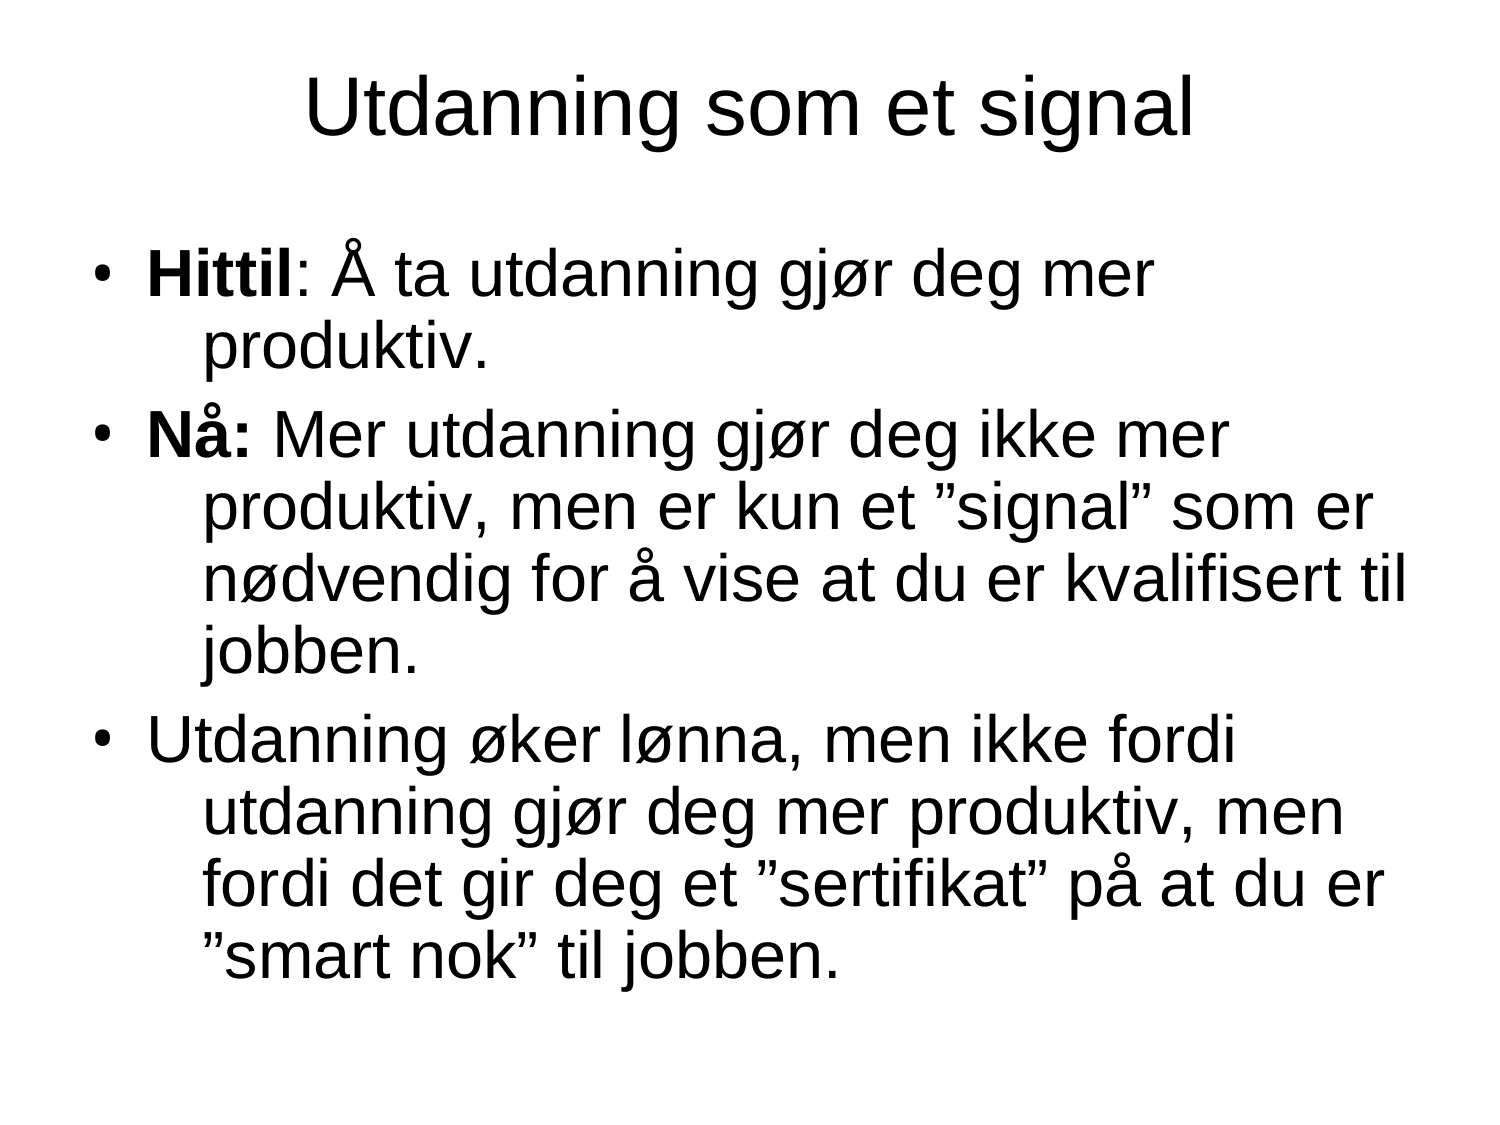

# Utdanning som et signal
Hittil: Å ta utdanning gjør deg mer produktiv.
Nå: Mer utdanning gjør deg ikke mer produktiv, men er kun et ”signal” som er nødvendig for å vise at du er kvalifisert til jobben.
Utdanning øker lønna, men ikke fordi utdanning gjør deg mer produktiv, men fordi det gir deg et ”sertifikat” på at du er ”smart nok” til jobben.